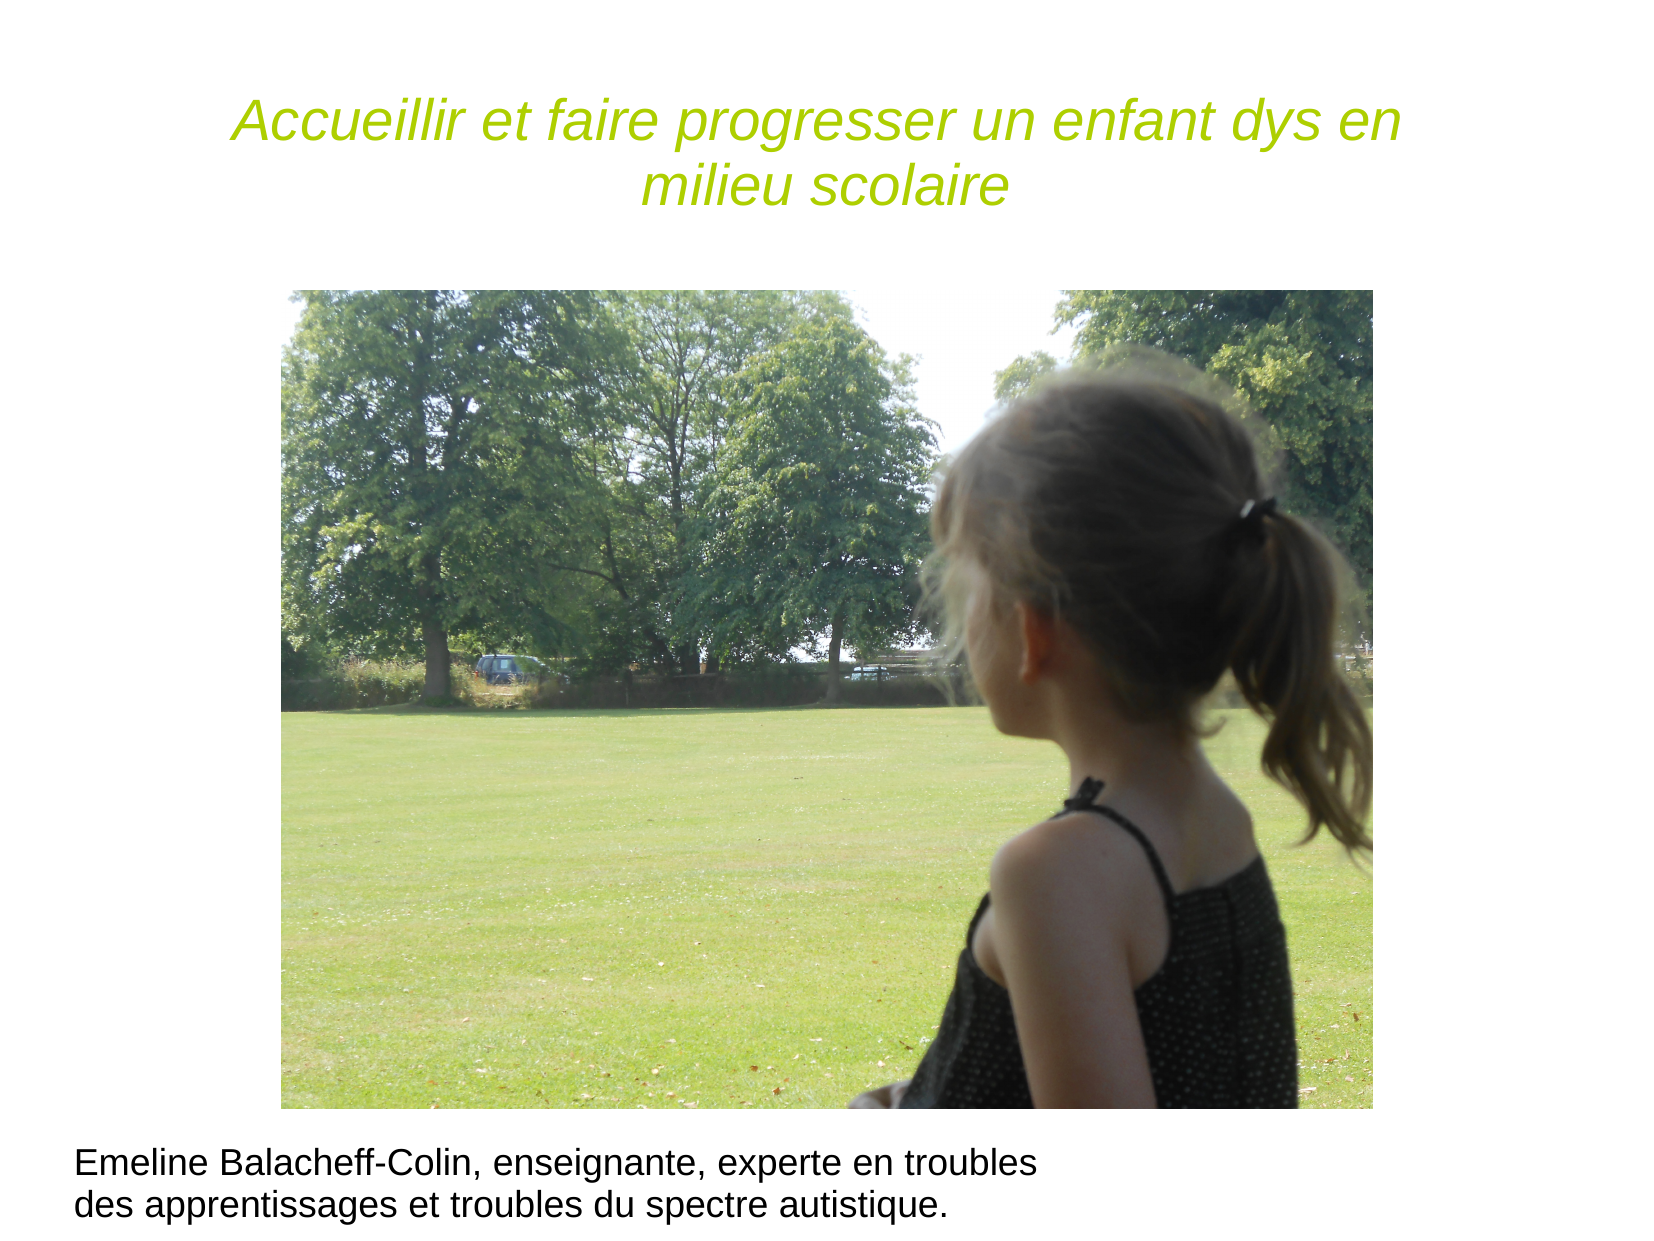

# Accueillir et faire progresser un enfant dys en milieu scolaire
Emeline Balacheff-Colin, enseignante, experte en troubles des apprentissages et troubles du spectre autistique.